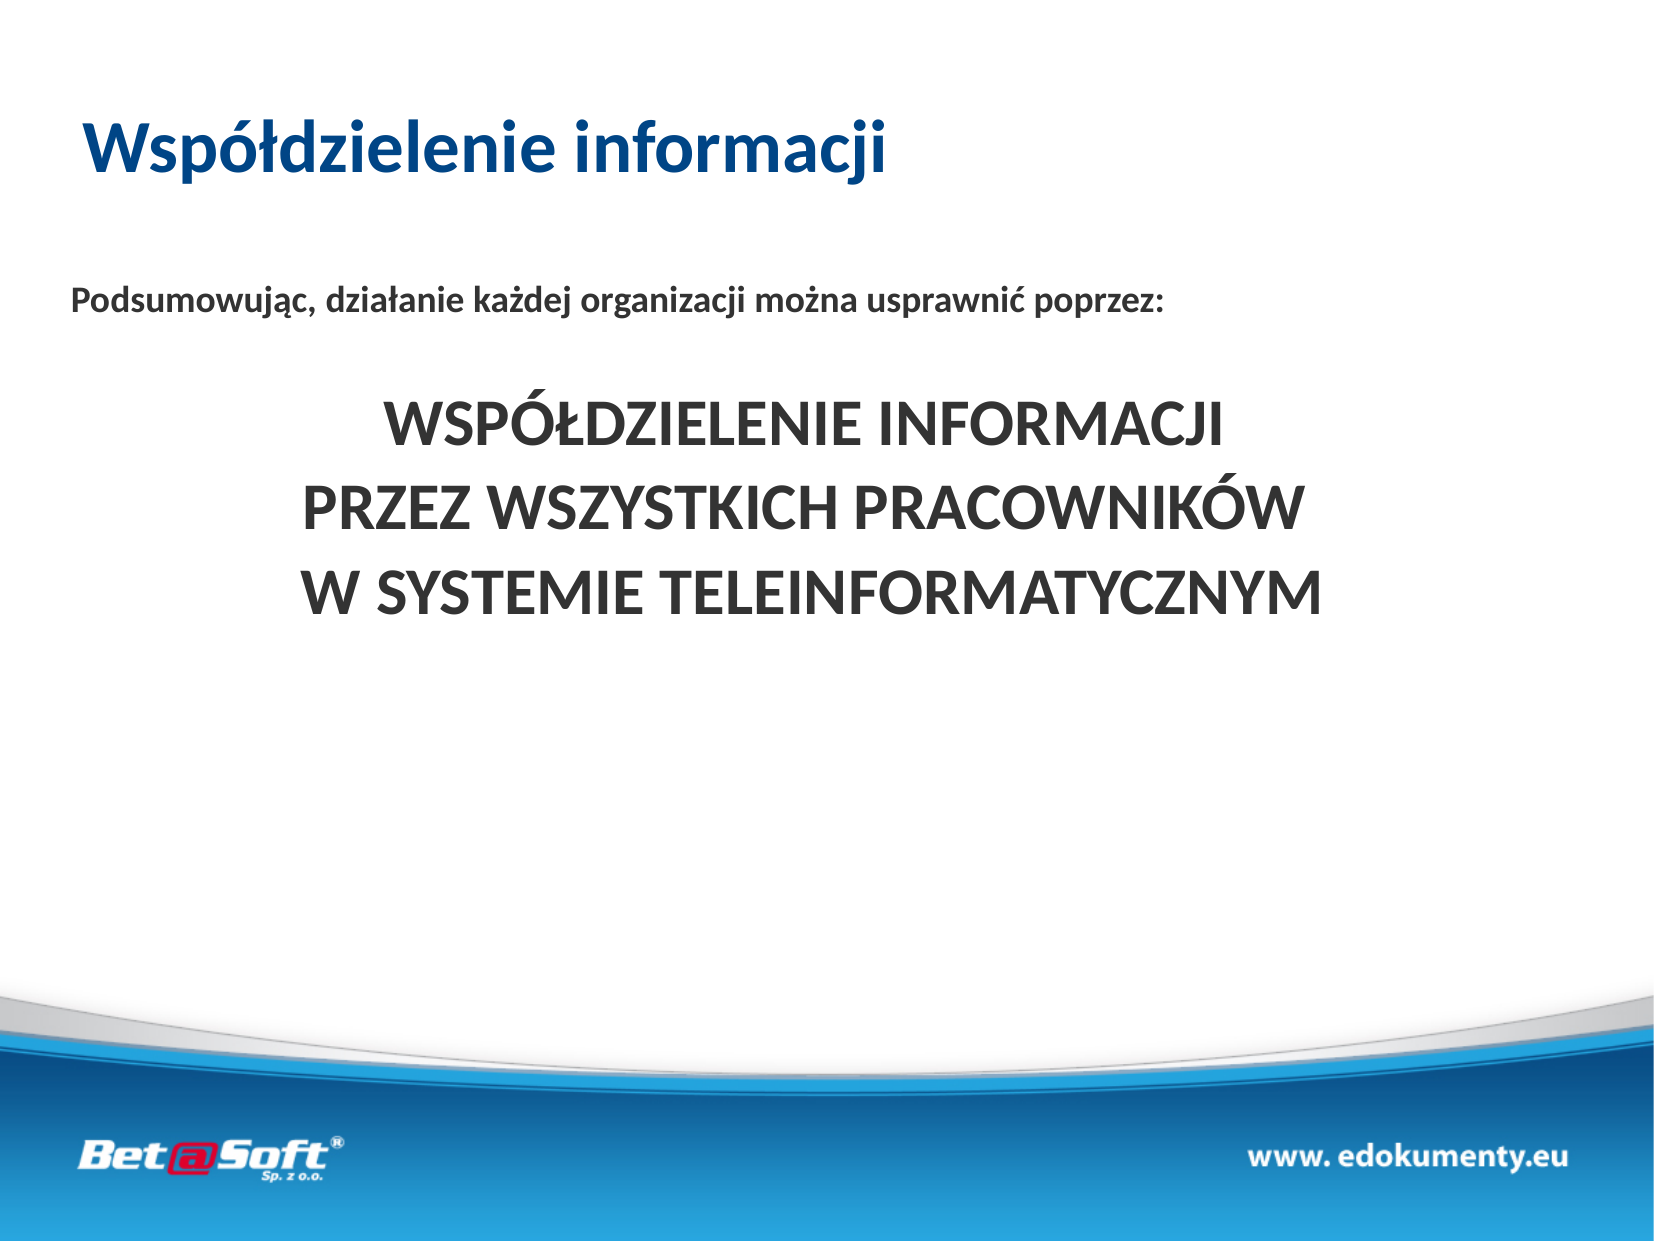

# Współdzielenie informacji
Podsumowując, działanie każdej organizacji można usprawnić poprzez:
WSPÓŁDZIELENIE INFORMACJI
PRZEZ WSZYSTKICH PRACOWNIKÓW
W SYSTEMIE TELEINFORMATYCZNYM